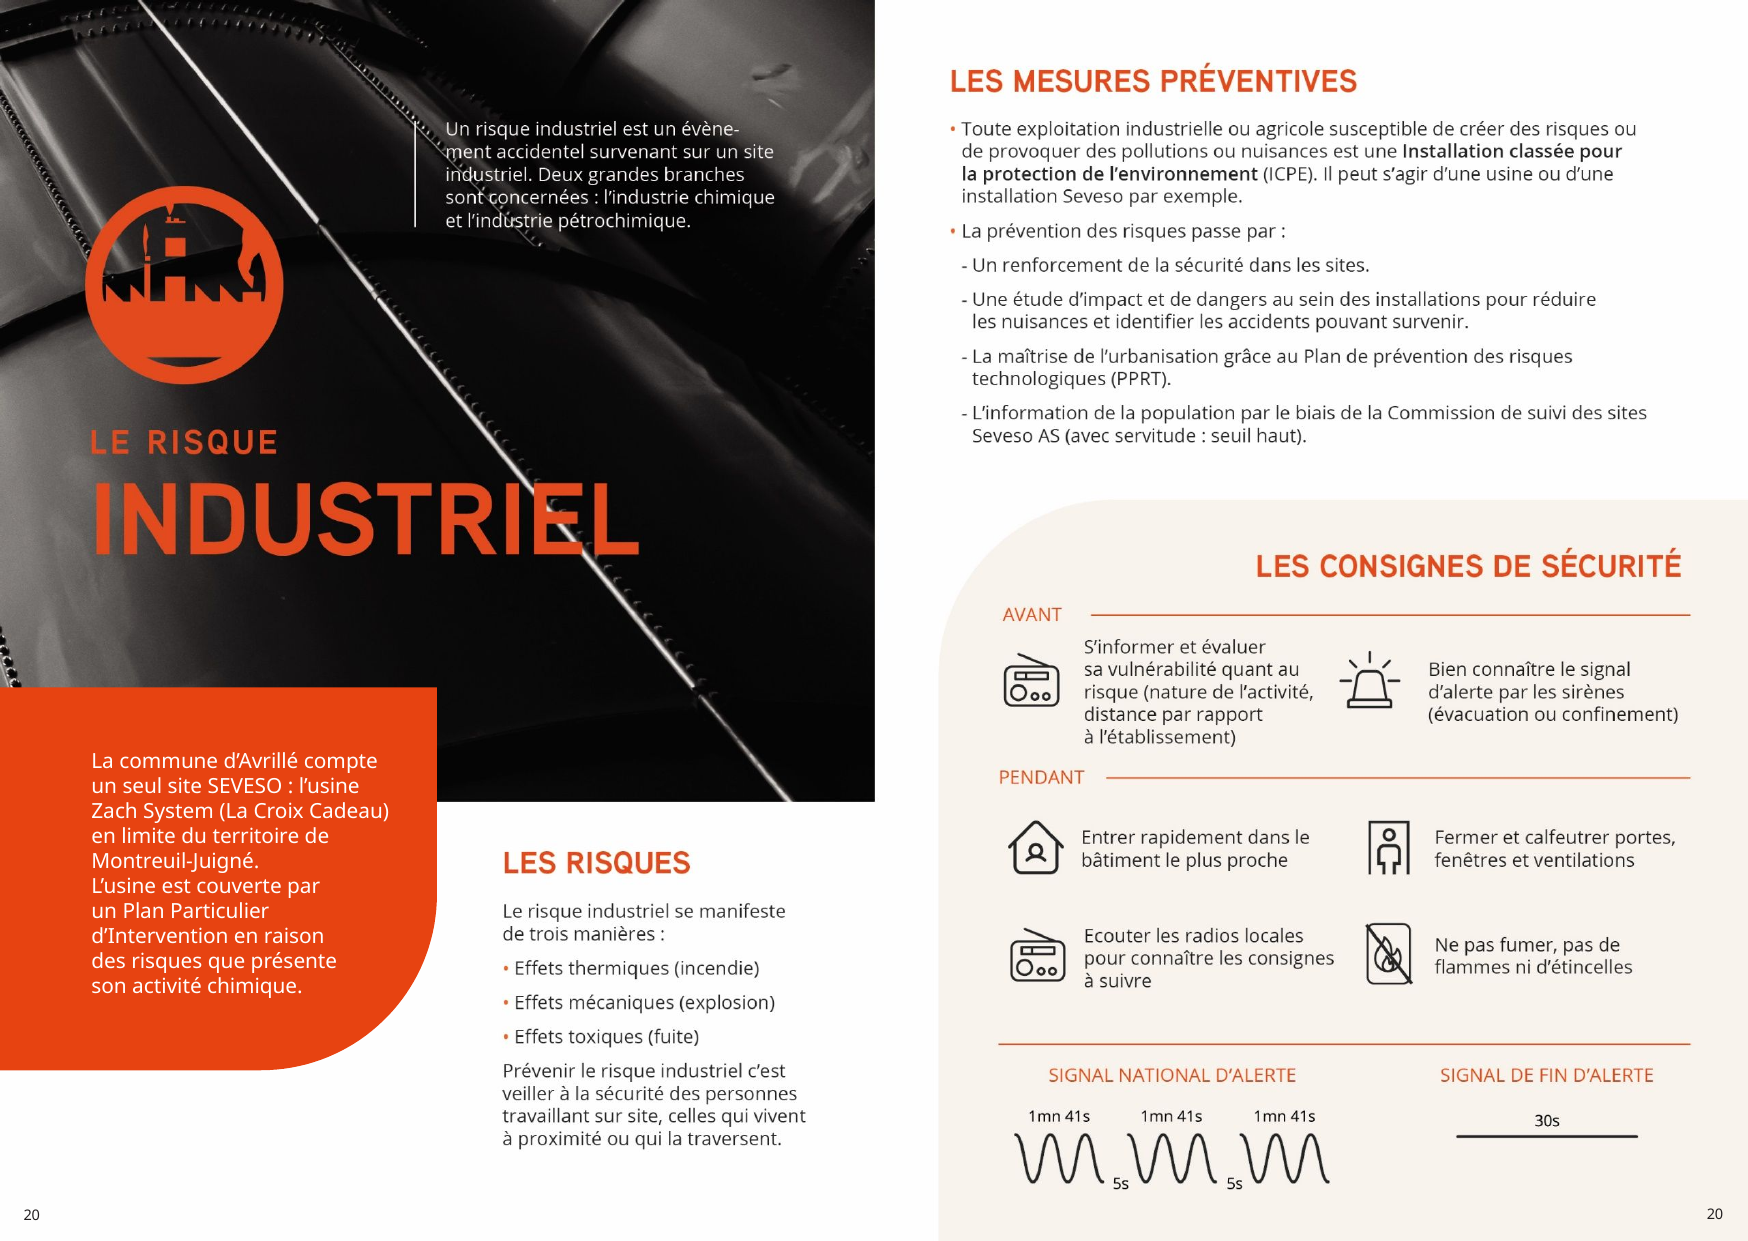

La commune d’Avrillé compte un seul site SEVESO : l’usine Zach System (La Croix Cadeau) en limite du territoire de Montreuil-Juigné.
L’usine est couverte par
un Plan Particulier d’Intervention en raison
des risques que présente
son activité chimique.